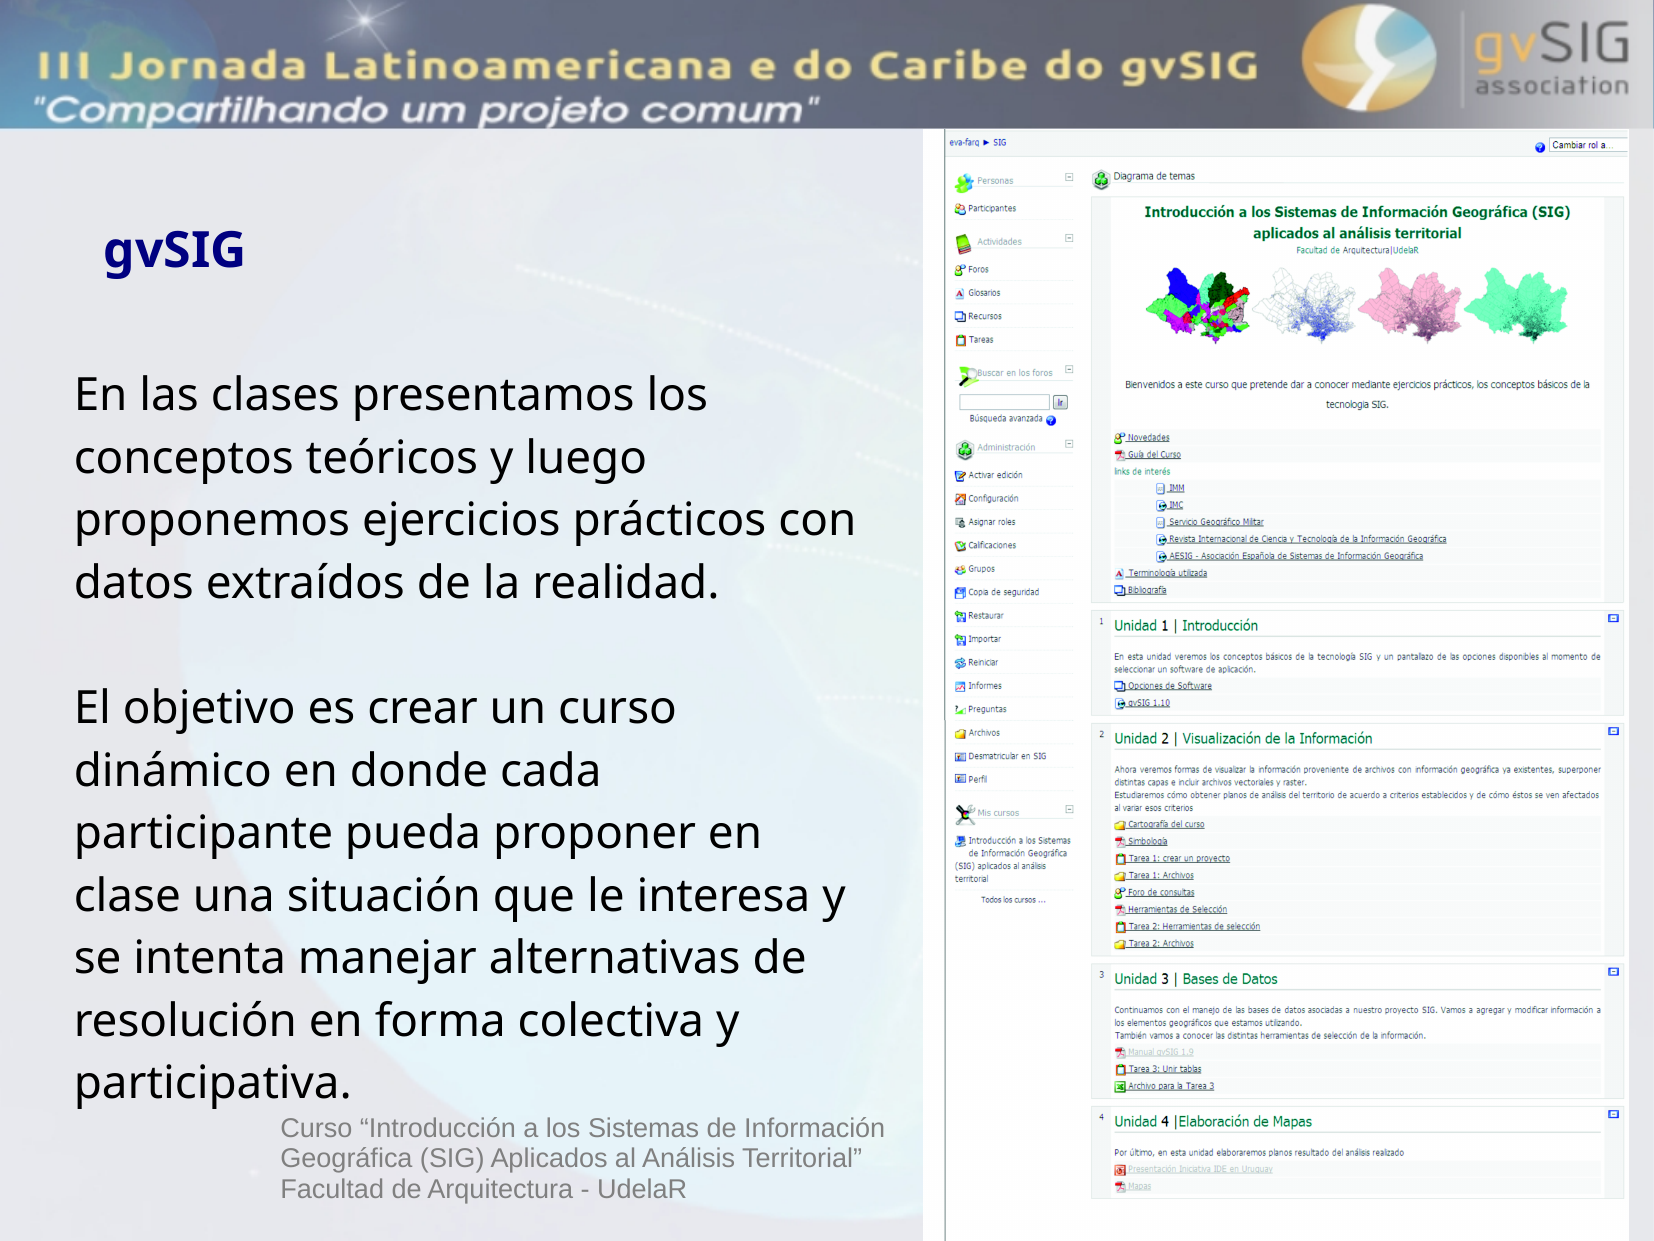

gvSIG
En las clases presentamos los conceptos teóricos y luego proponemos ejercicios prácticos con datos extraídos de la realidad.
El objetivo es crear un curso dinámico en donde cada participante pueda proponer en clase una situación que le interesa y se intenta manejar alternativas de resolución en forma colectiva y participativa.
Curso “Introducción a los Sistemas de Información Geográfica (SIG) Aplicados al Análisis Territorial”
Facultad de Arquitectura - UdelaR